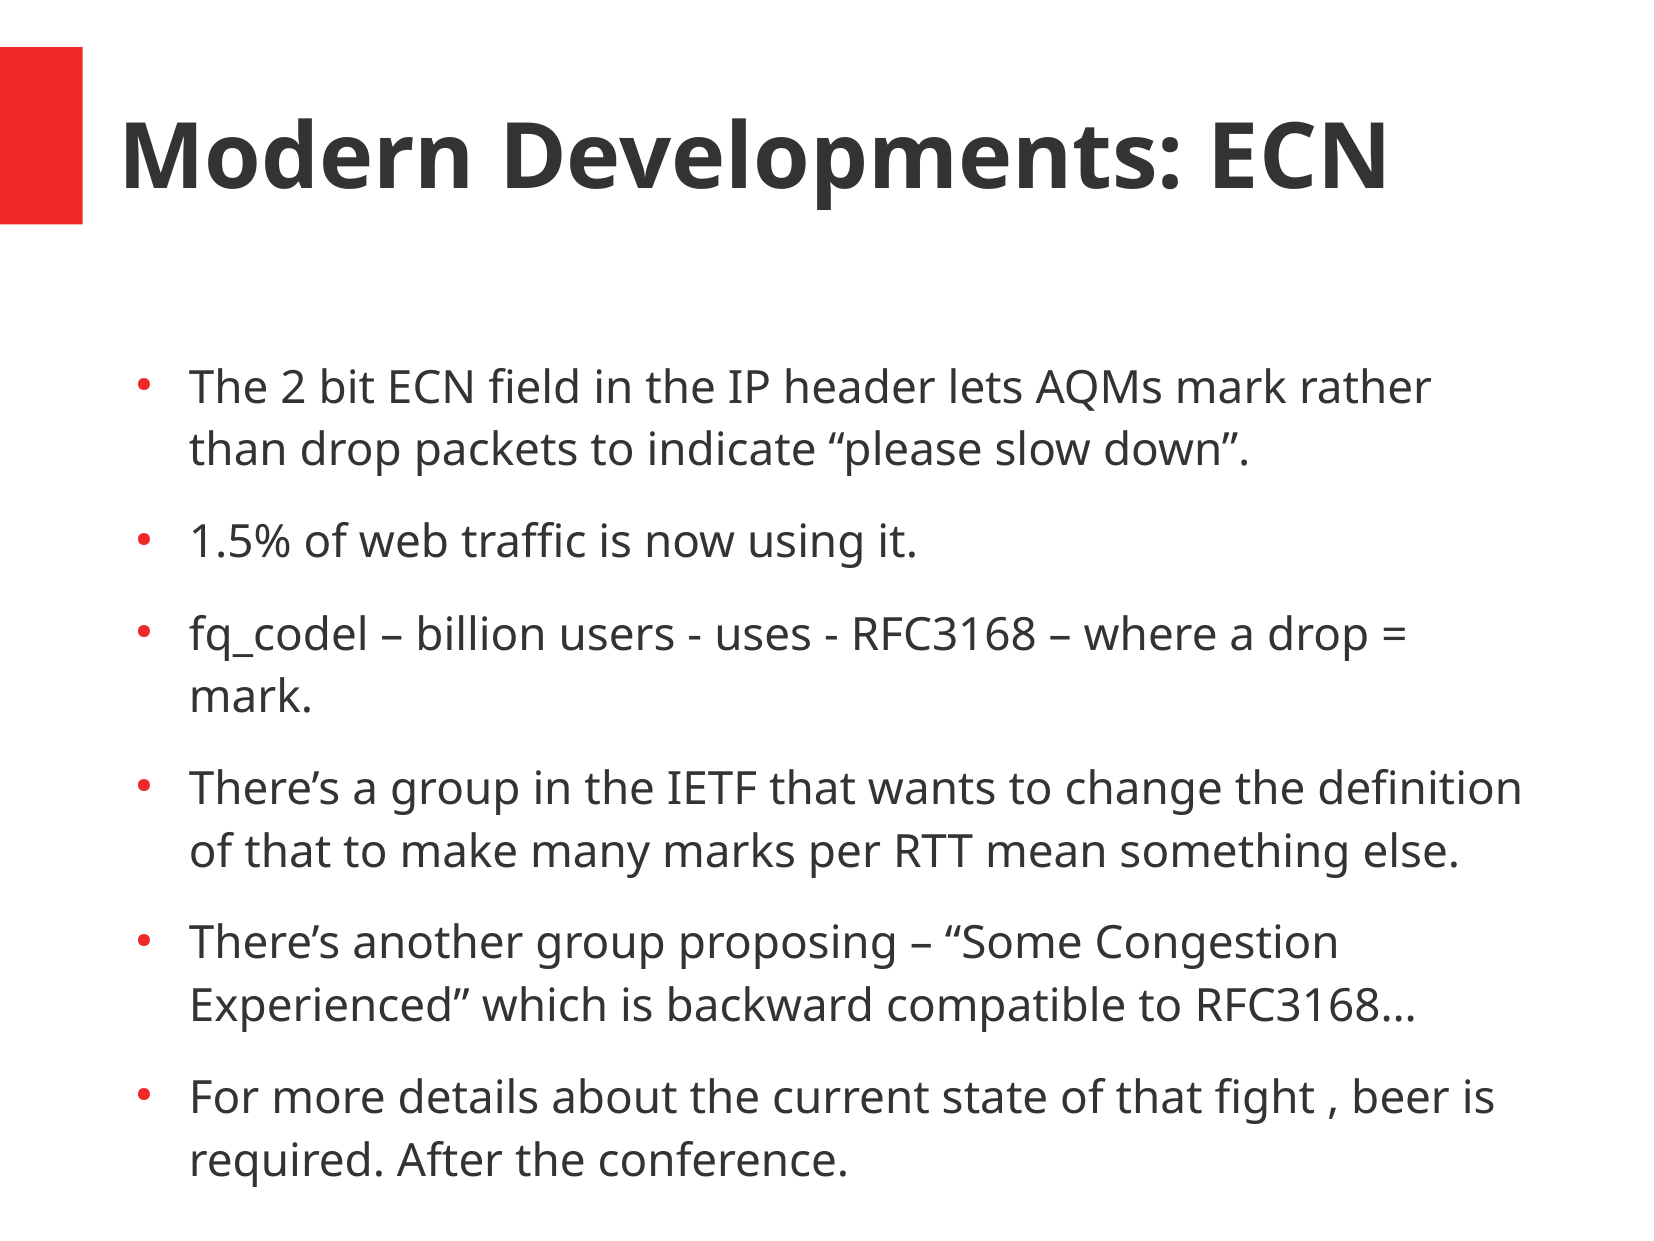

# Modern Developments: ECN
The 2 bit ECN field in the IP header lets AQMs mark rather than drop packets to indicate “please slow down”.
1.5% of web traffic is now using it.
fq_codel – billion users - uses - RFC3168 – where a drop = mark.
There’s a group in the IETF that wants to change the definition of that to make many marks per RTT mean something else.
There’s another group proposing – “Some Congestion Experienced” which is backward compatible to RFC3168…
For more details about the current state of that fight , beer is required. After the conference.